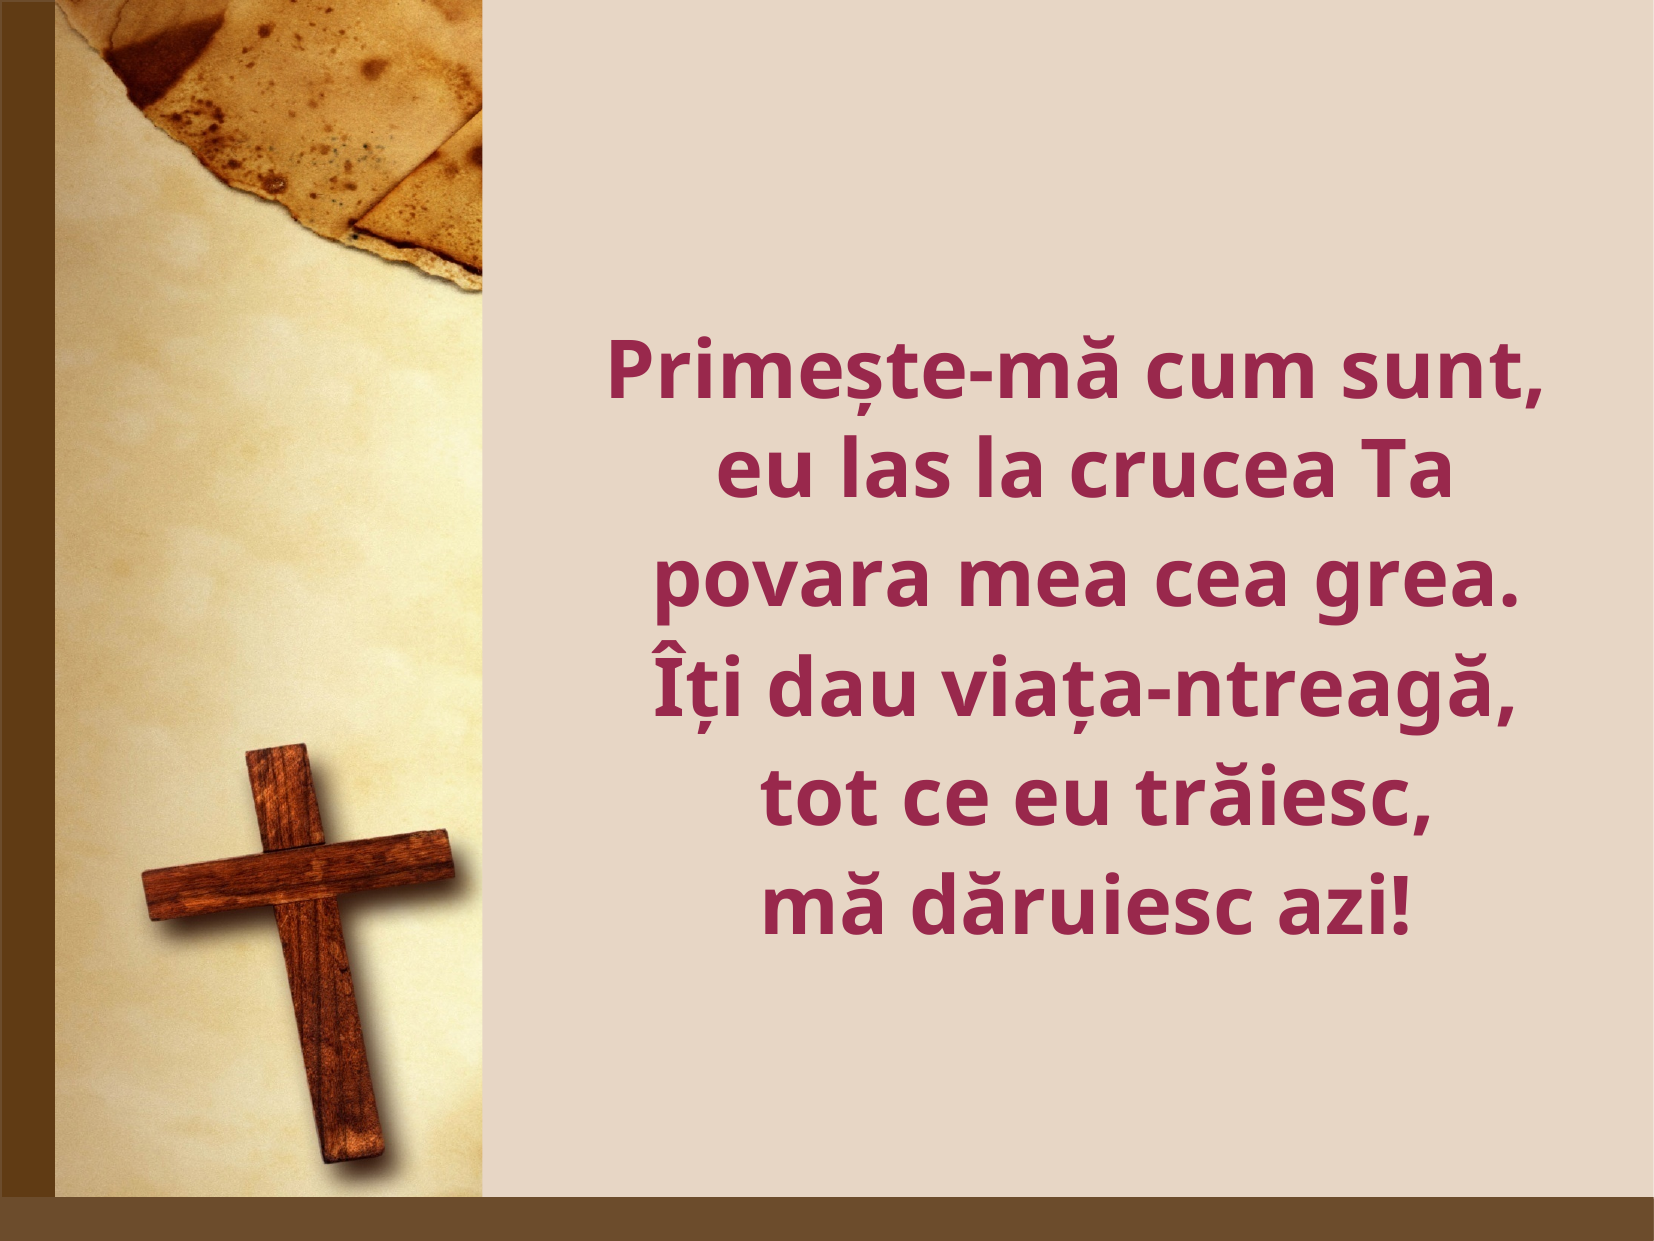

Primește-mă cum sunt,
eu las la crucea Ta
povara mea cea grea.
Îți dau viața-ntreagă,
 tot ce eu trăiesc,
mă dăruiesc azi!